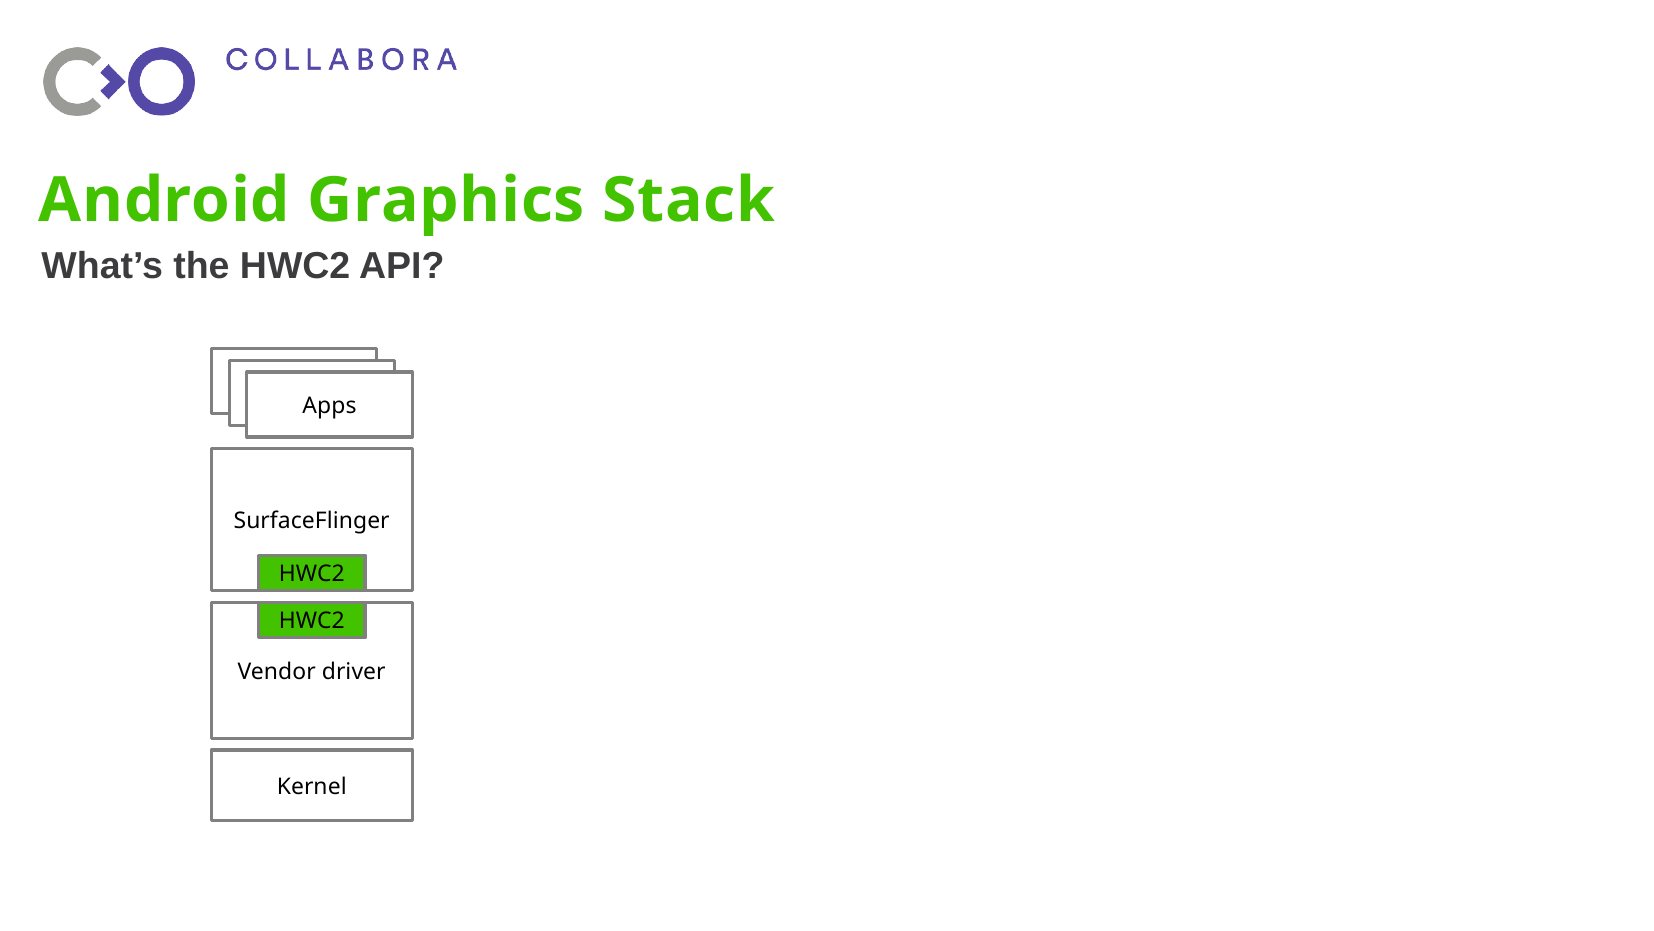

# Android Graphics Stack
What’s the HWC2 API?
Apps
SurfaceFlinger
HWC2
Vendor driver
HWC2
Kernel